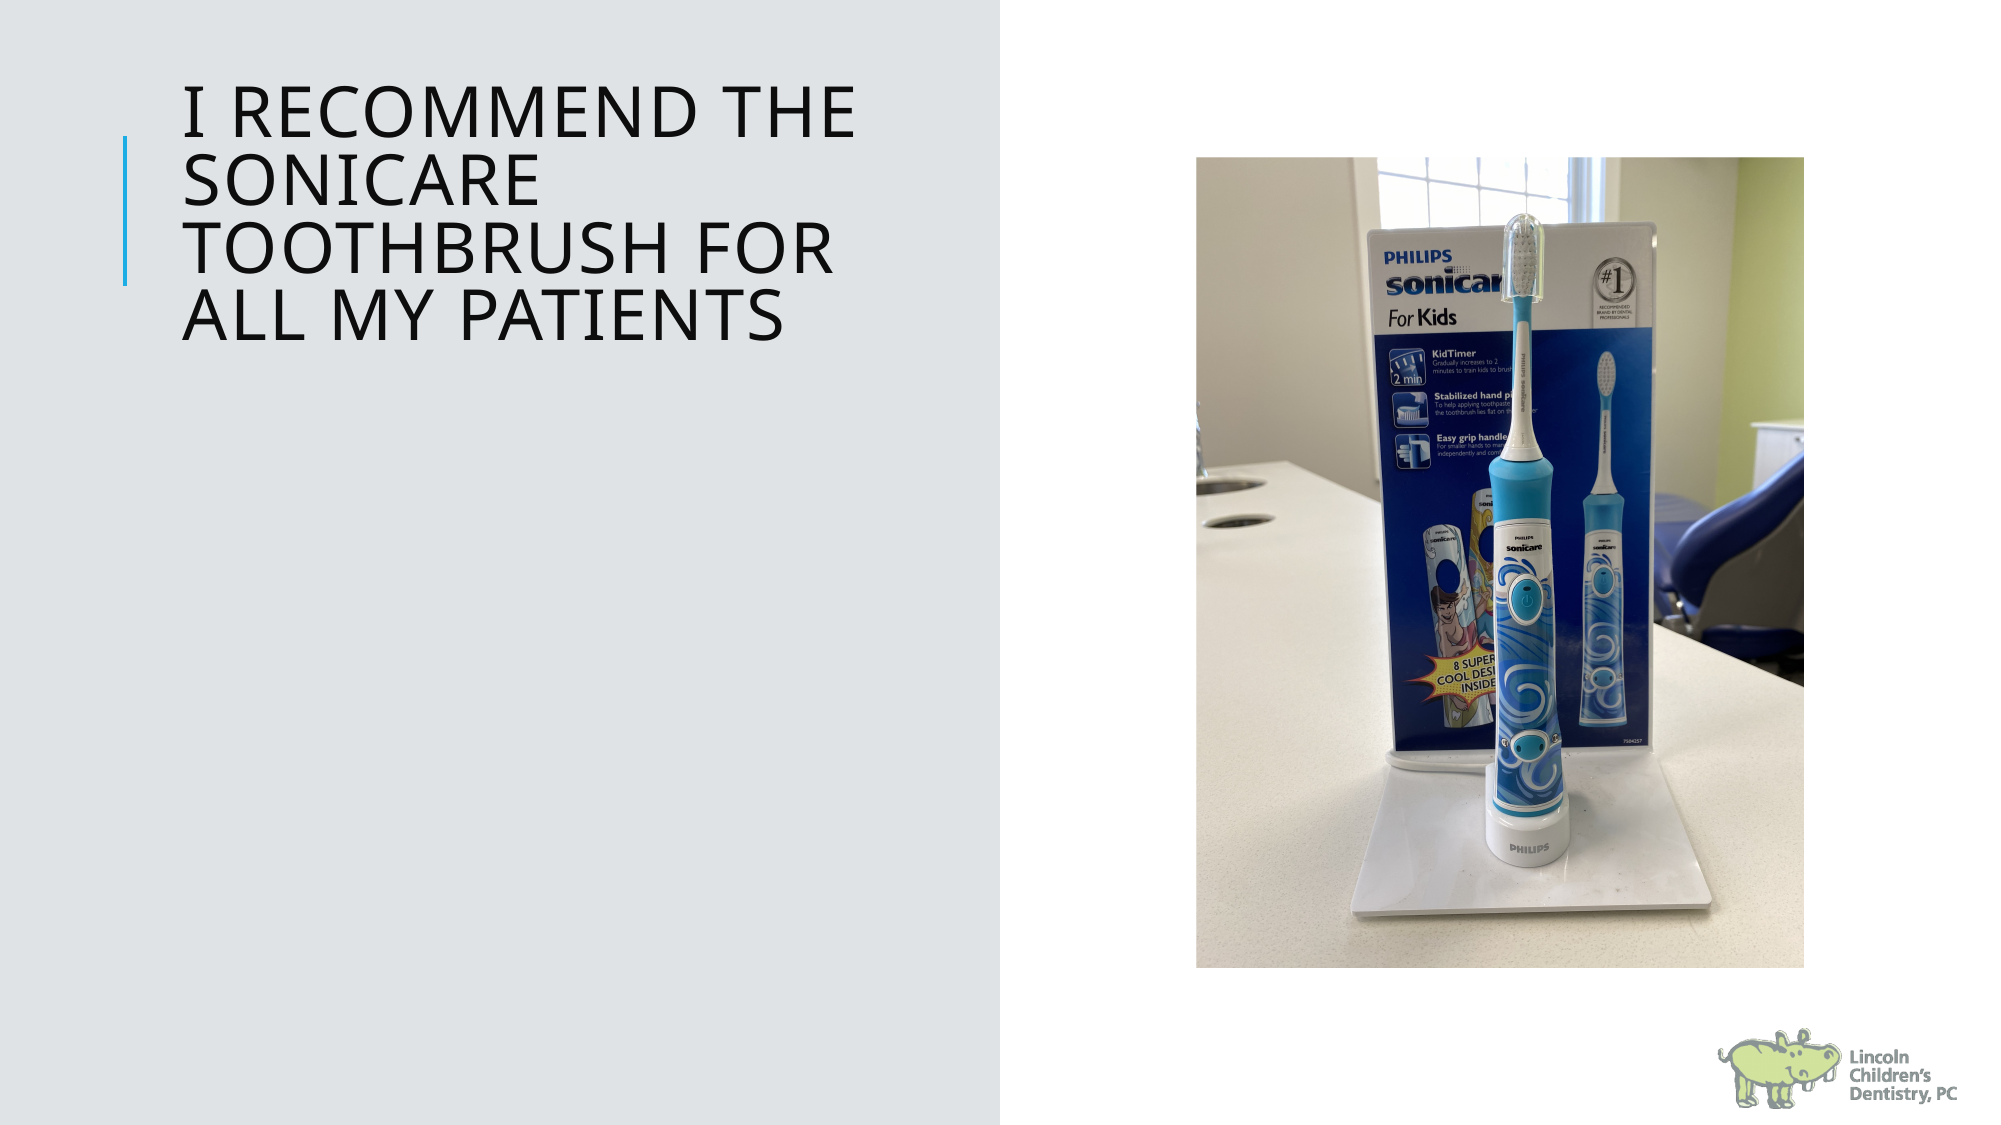

# I recommend the sonicare toothbrush for all my patients